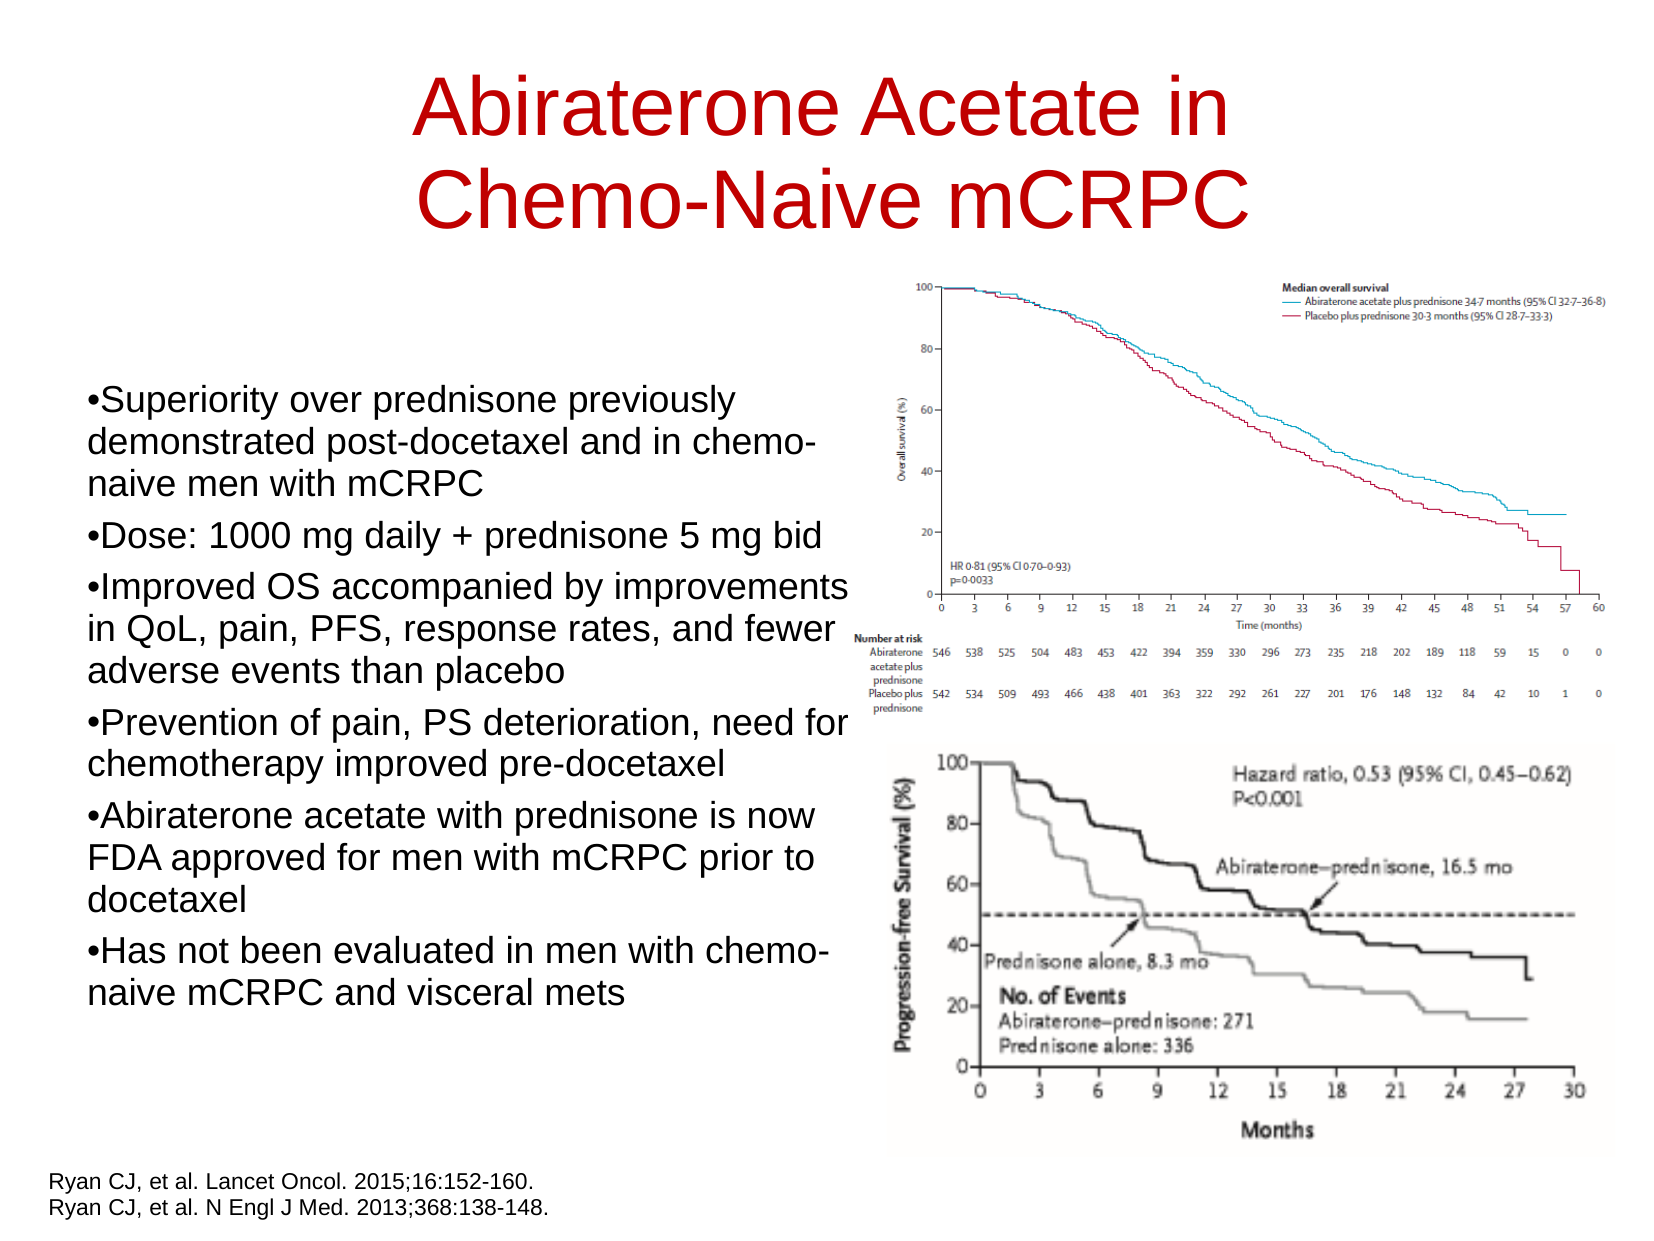

Abiraterone Acetate in
Chemo-Naive mCRPC
Superiority over prednisone previously demonstrated post-docetaxel and in chemo-naive men with mCRPC
Dose: 1000 mg daily + prednisone 5 mg bid
Improved OS accompanied by improvements in QoL, pain, PFS, response rates, and fewer adverse events than placebo
Prevention of pain, PS deterioration, need for chemotherapy improved pre-docetaxel
Abiraterone acetate with prednisone is now FDA approved for men with mCRPC prior to docetaxel
Has not been evaluated in men with chemo-naive mCRPC and visceral mets
Ryan CJ, et al. Lancet Oncol. 2015;16:152-160.
Ryan CJ, et al. N Engl J Med. 2013;368:138-148.